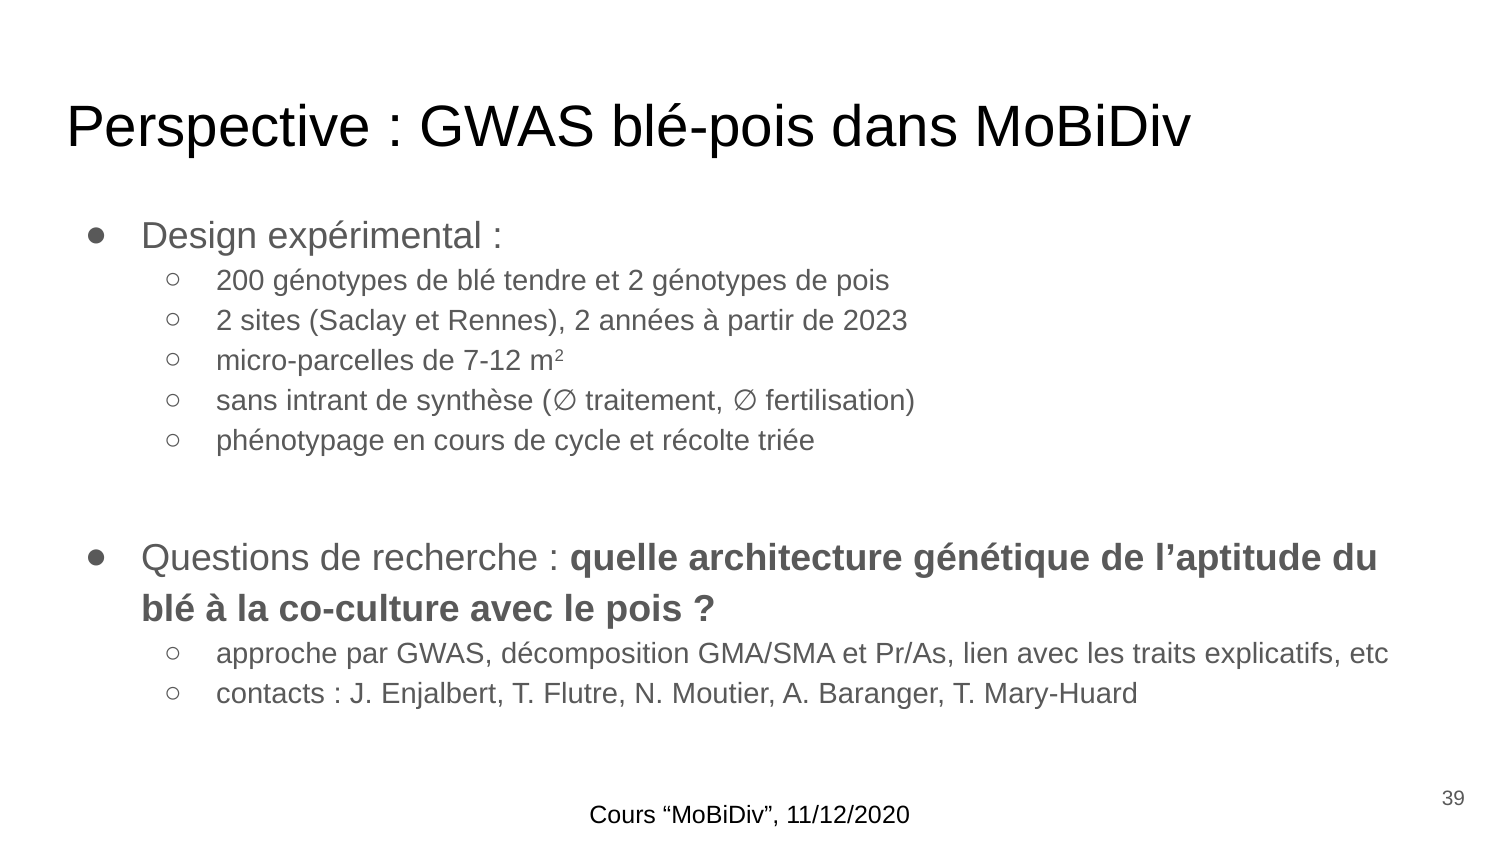

# Perspective : GWAS blé-pois dans MoBiDiv
Design expérimental :
200 génotypes de blé tendre et 2 génotypes de pois
2 sites (Saclay et Rennes), 2 années à partir de 2023
micro-parcelles de 7-12 m2
sans intrant de synthèse (∅ traitement, ∅ fertilisation)
phénotypage en cours de cycle et récolte triée
Questions de recherche : quelle architecture génétique de l’aptitude du blé à la co-culture avec le pois ?
approche par GWAS, décomposition GMA/SMA et Pr/As, lien avec les traits explicatifs, etc
contacts : J. Enjalbert, T. Flutre, N. Moutier, A. Baranger, T. Mary-Huard